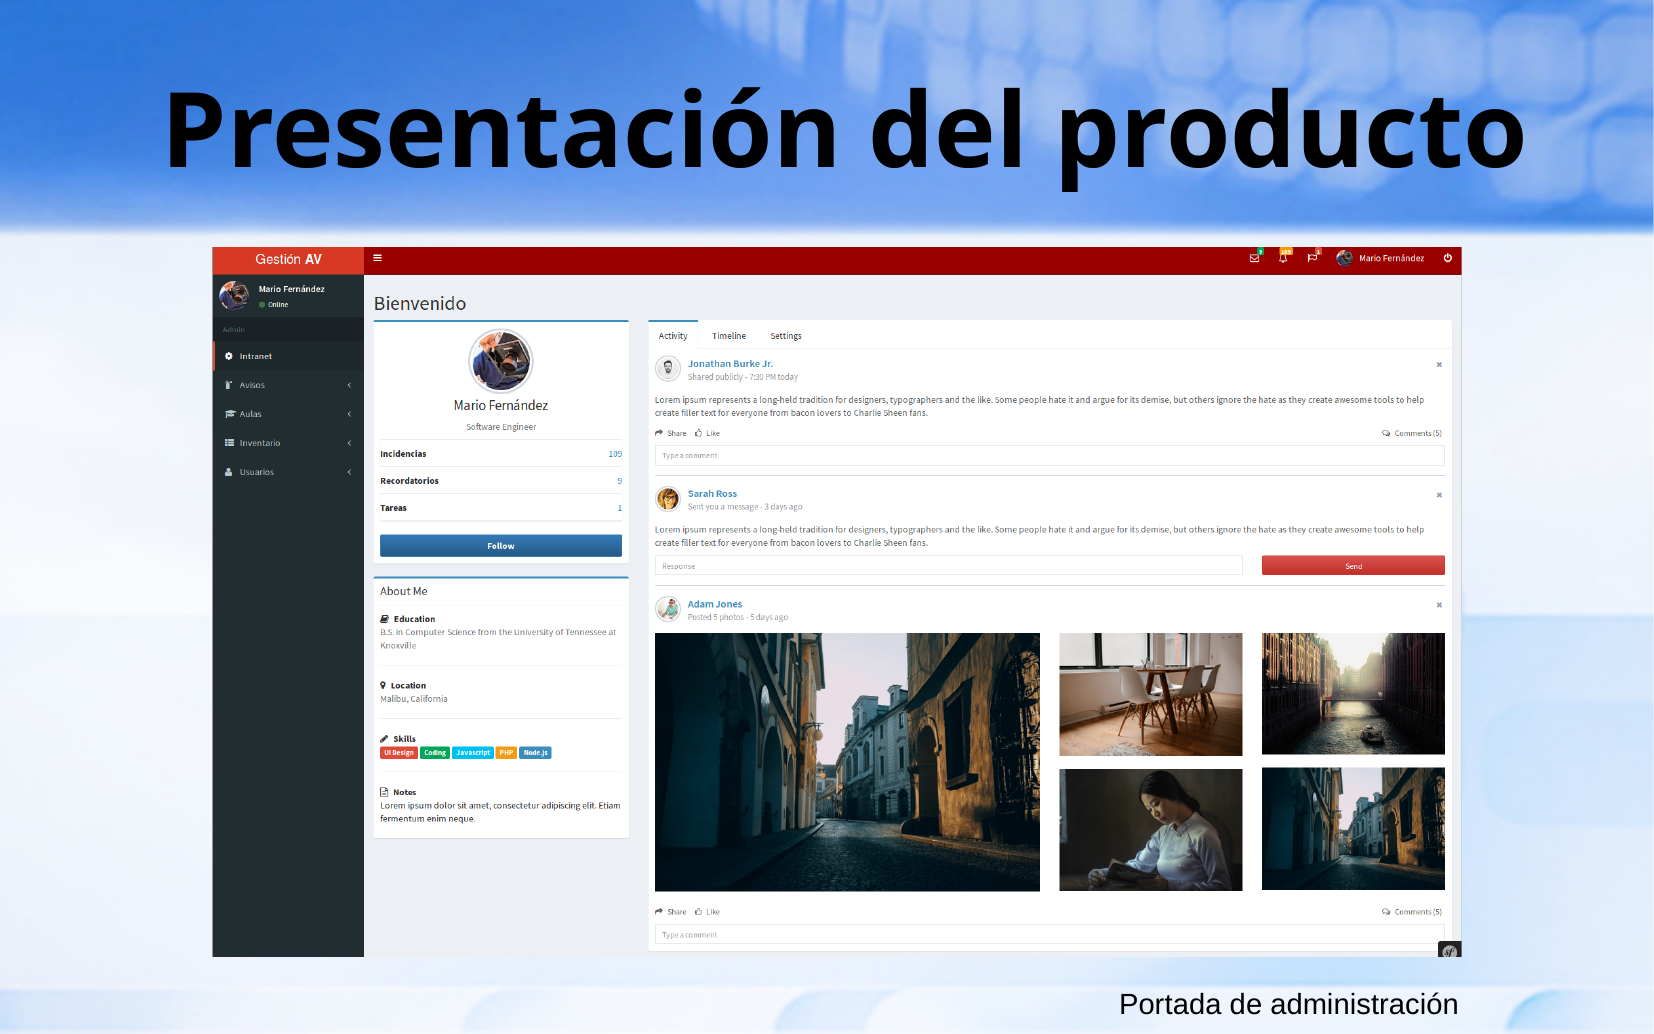

# Presentación del producto
Portada de administración